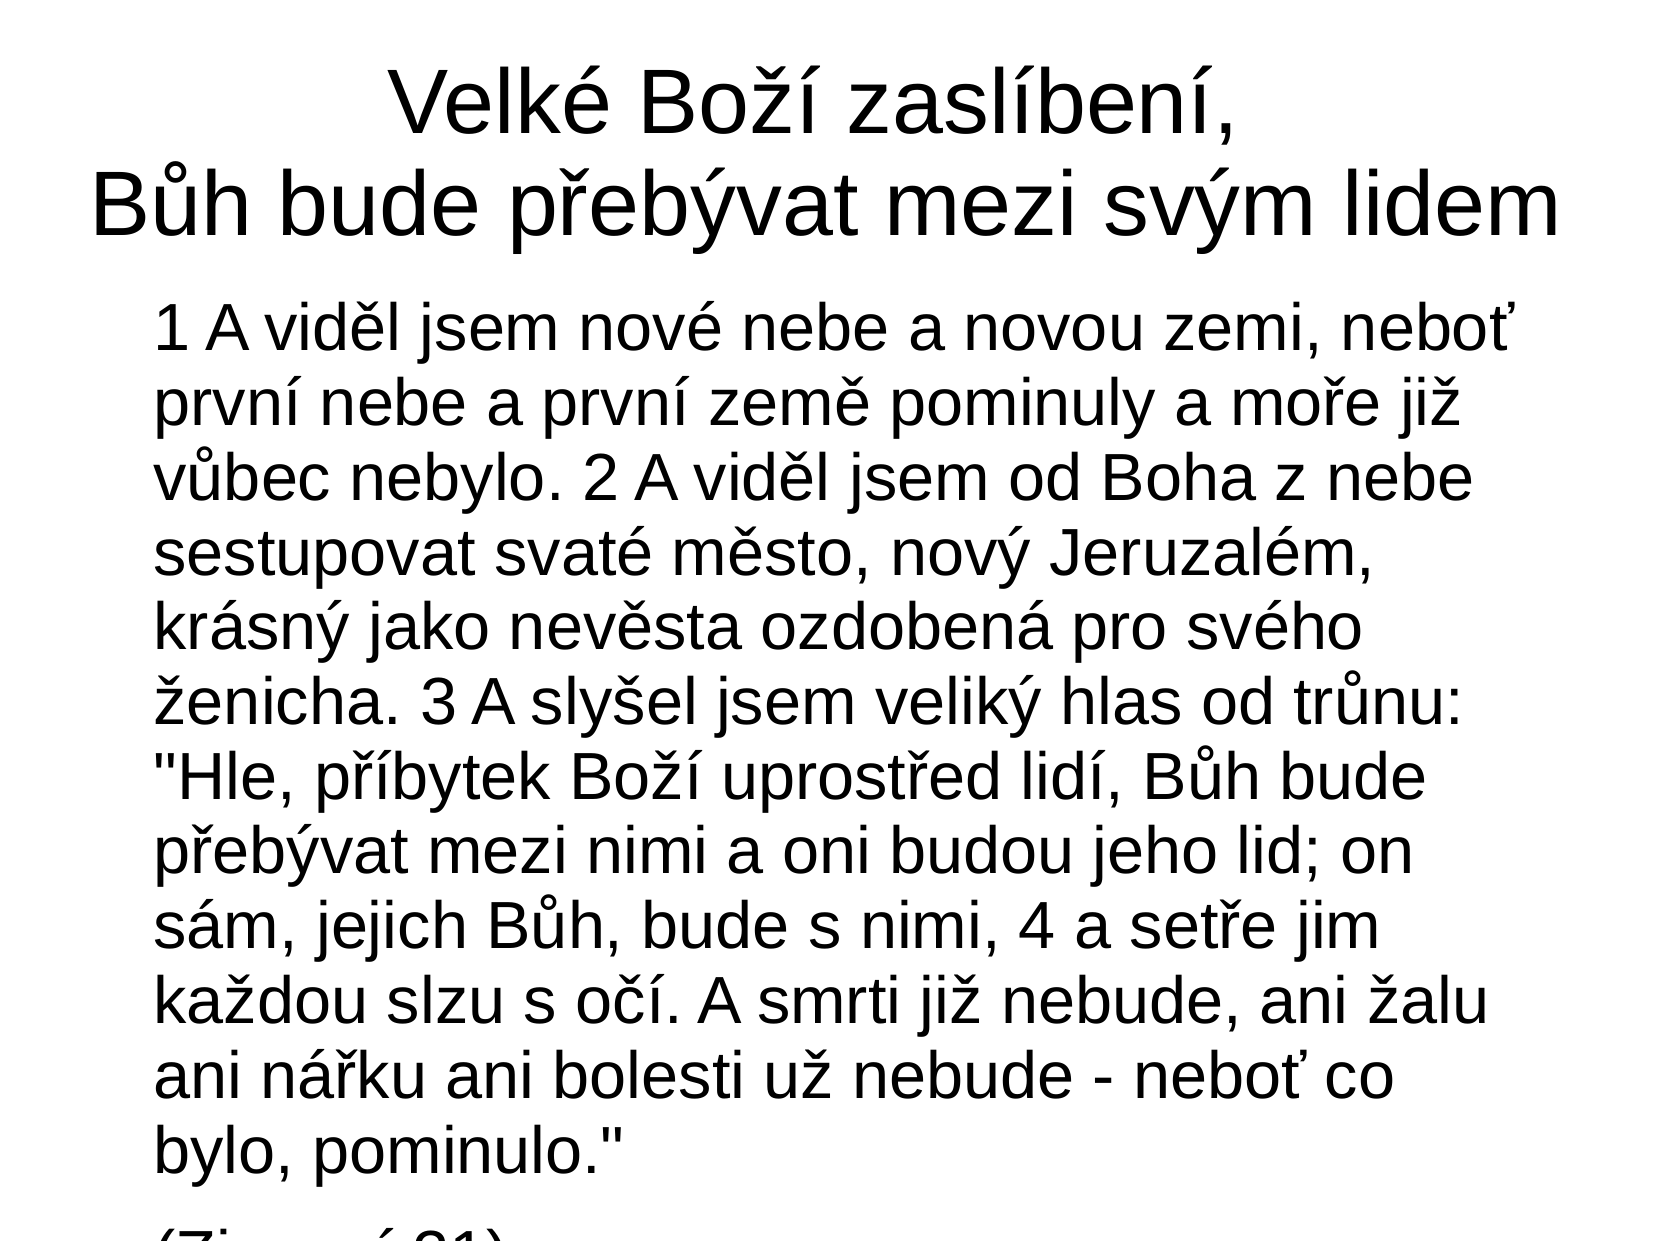

# Velké Boží zaslíbení, Bůh bude přebývat mezi svým lidem
1 A viděl jsem nové nebe a novou zemi, neboť první nebe a první země pominuly a moře již vůbec nebylo. 2 A viděl jsem od Boha z nebe sestupovat svaté město, nový Jeruzalém, krásný jako nevěsta ozdobená pro svého ženicha. 3 A slyšel jsem veliký hlas od trůnu: "Hle, příbytek Boží uprostřed lidí, Bůh bude přebývat mezi nimi a oni budou jeho lid; on sám, jejich Bůh, bude s nimi, 4 a setře jim každou slzu s očí. A smrti již nebude, ani žalu ani nářku ani bolesti už nebude - neboť co bylo, pominulo."
(Zjevení 21)